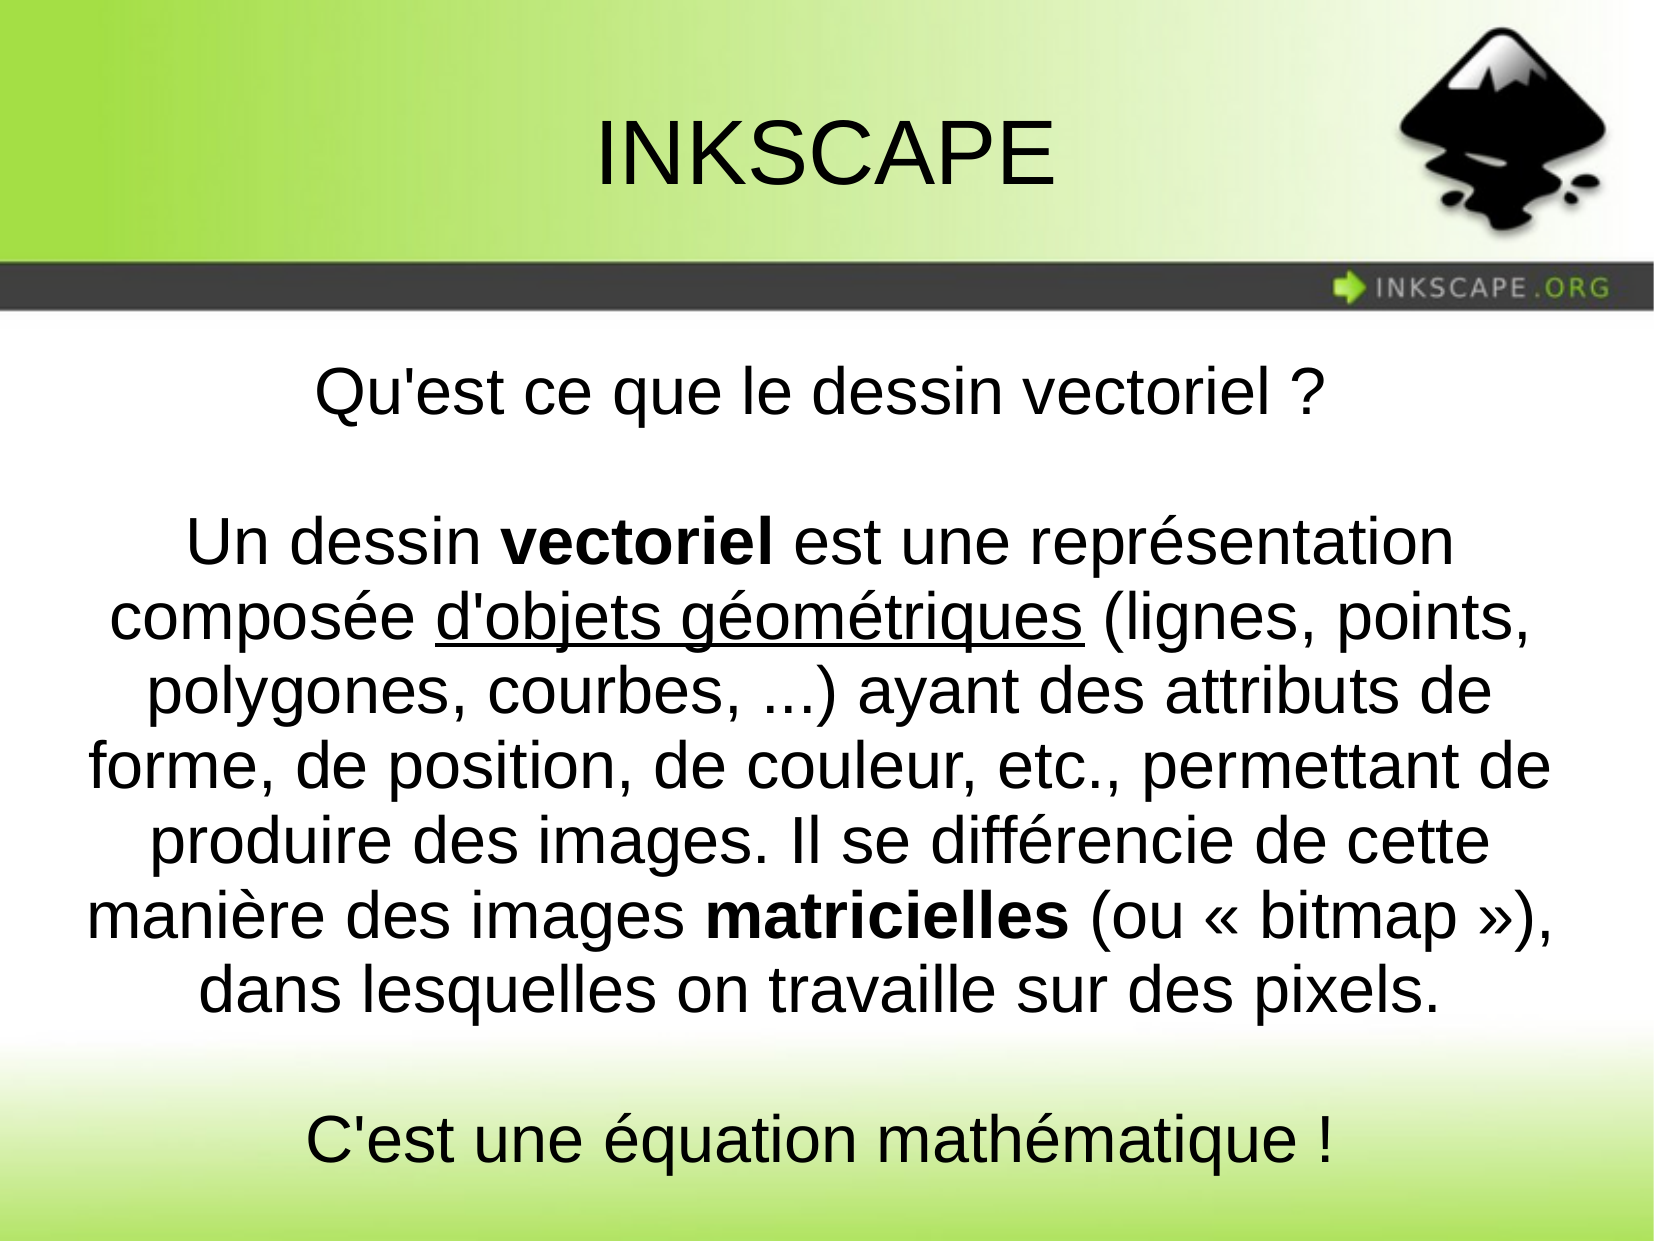

# INKSCAPE
Qu'est ce que le dessin vectoriel ?
Un dessin vectoriel est une représentation composée d'objets géométriques (lignes, points, polygones, courbes, ...) ayant des attributs de forme, de position, de couleur, etc., permettant de produire des images. Il se différencie de cette manière des images matricielles (ou « bitmap »), dans lesquelles on travaille sur des pixels.
C'est une équation mathématique !